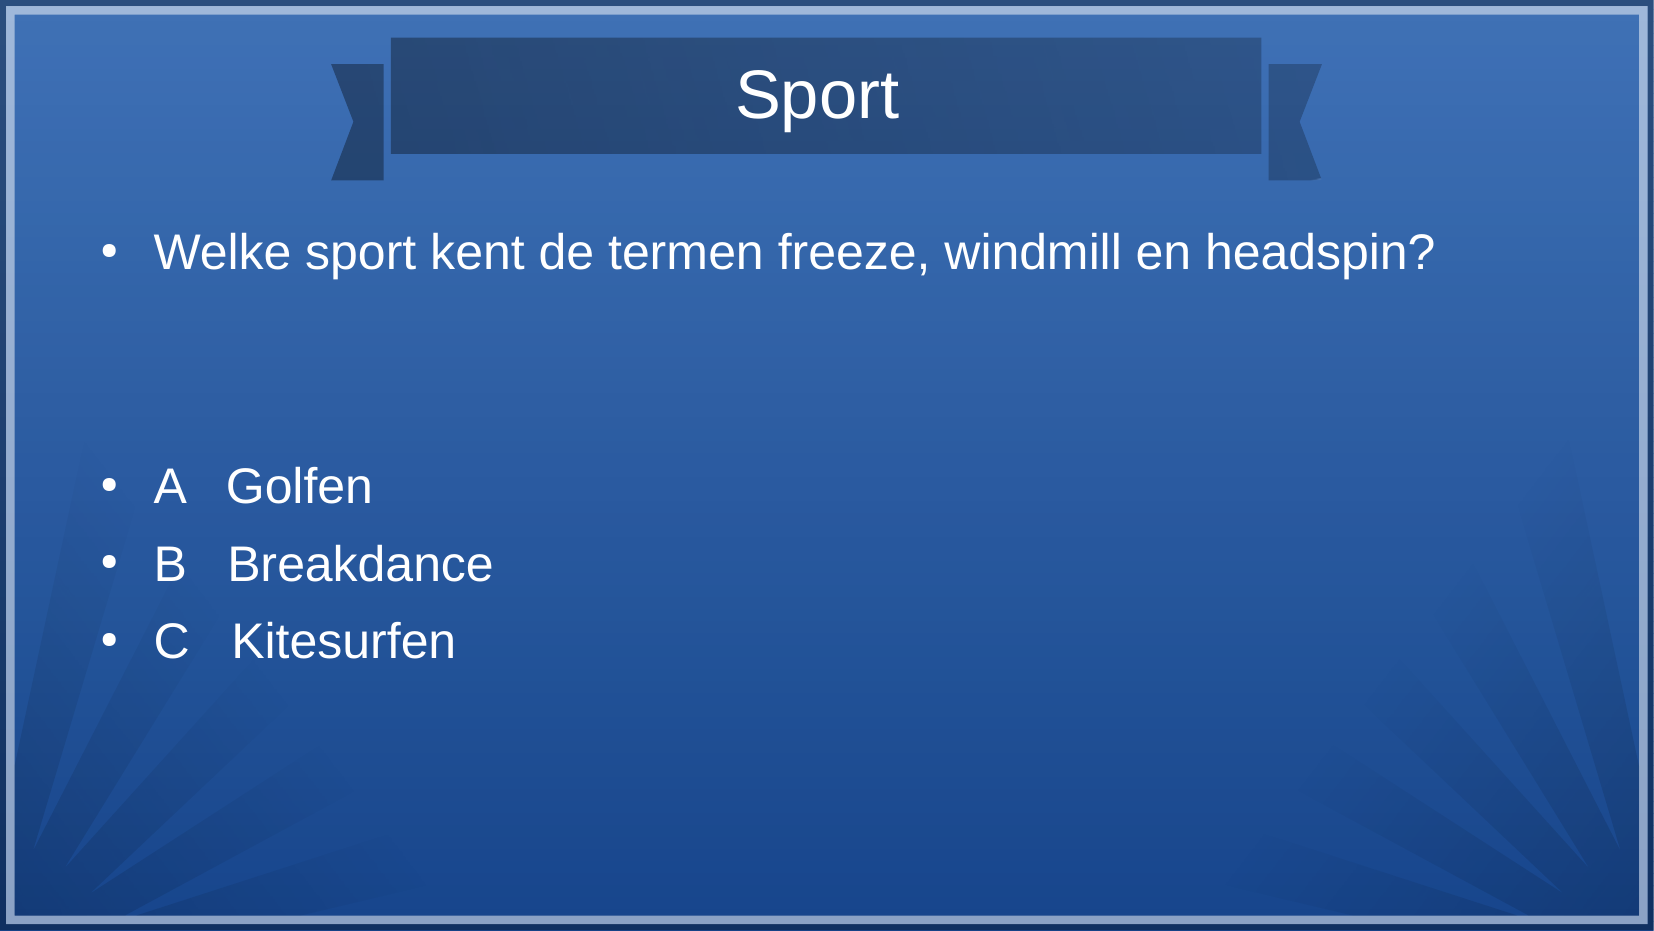

# Sport
Welke sport kent de termen freeze, windmill en headspin?
A Golfen
B 	Breakdance
C Kitesurfen